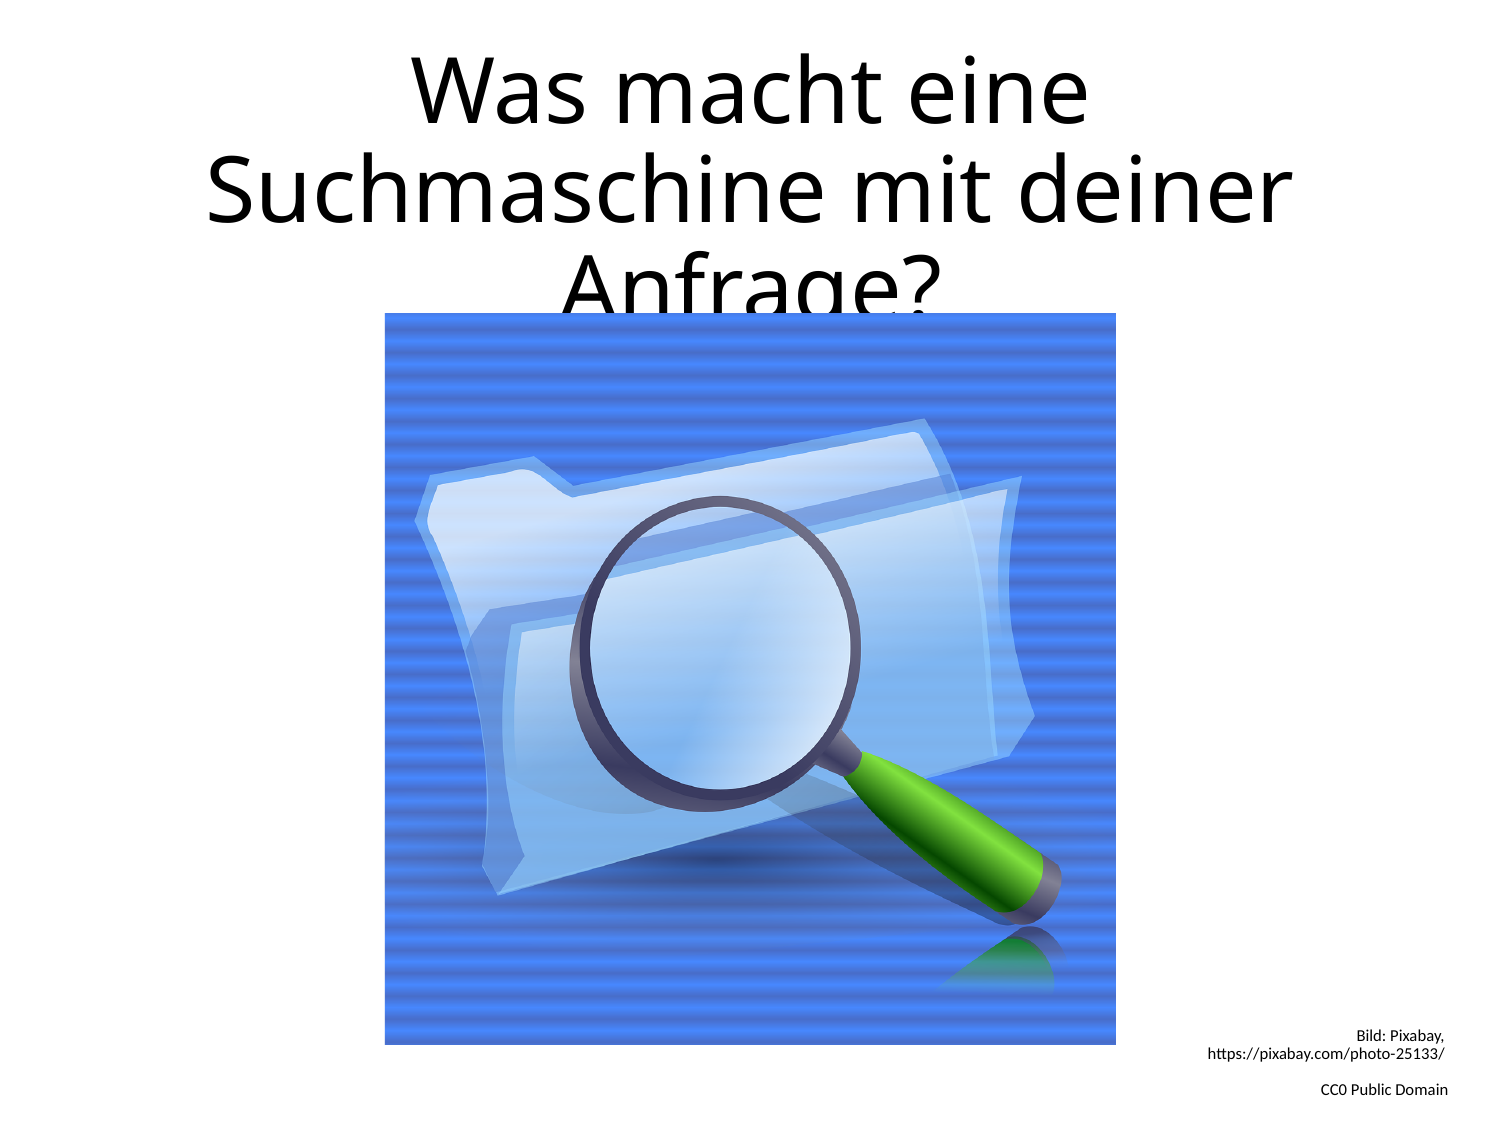

# Was macht eine Suchmaschine mit deiner Anfrage?
Bild: Pixabay,
https://pixabay.com/photo-25133/
CC0 Public Domain